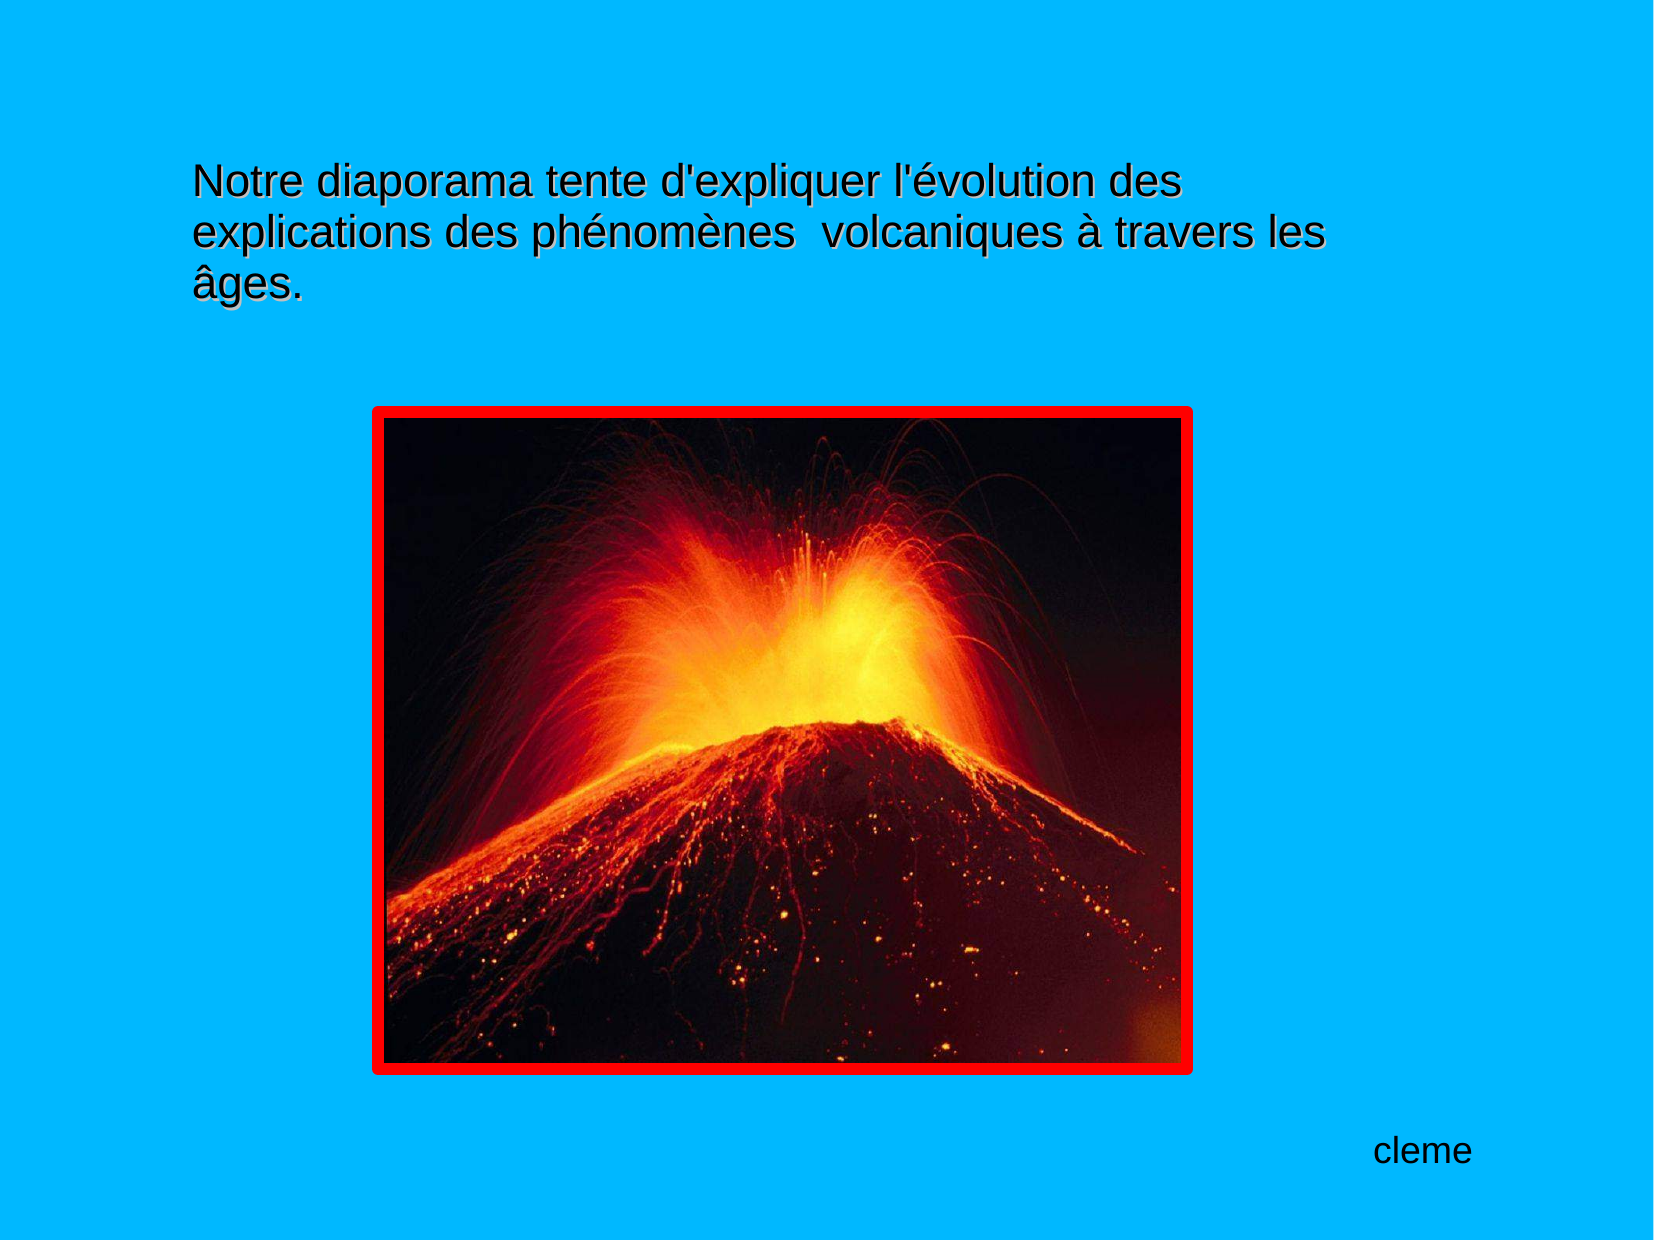

Notre diaporama tente d'expliquer l'évolution des explications des phénomènes volcaniques à travers les âges.
cleme